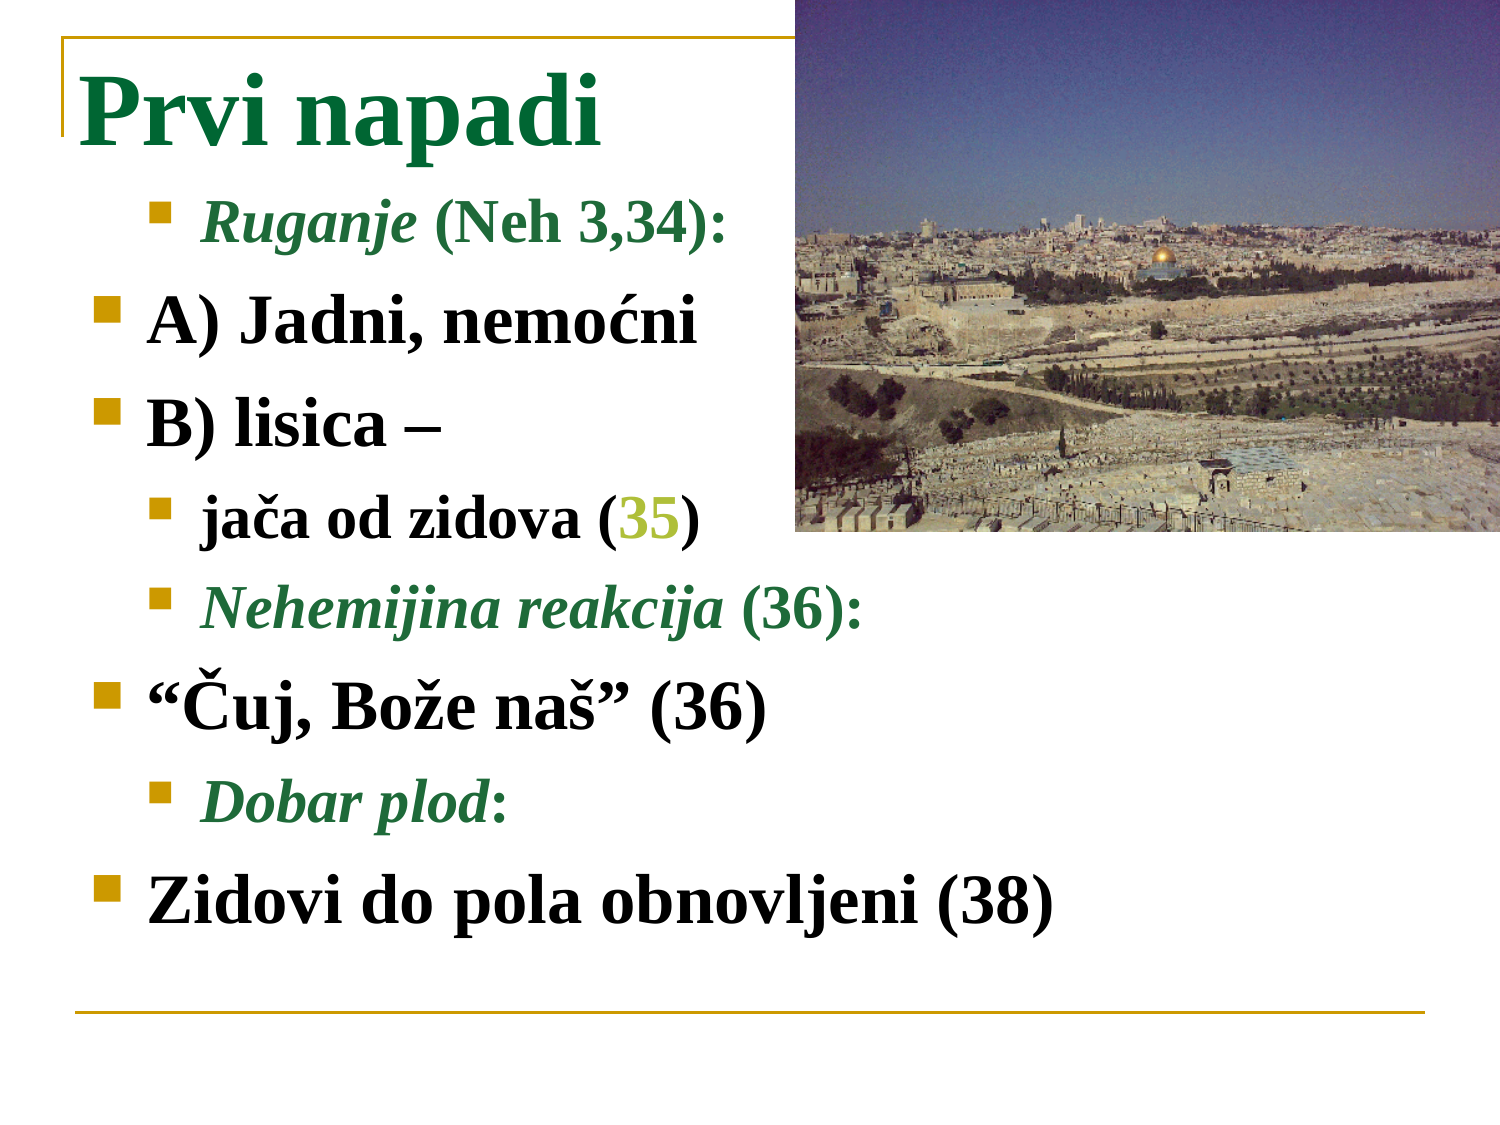

# Prvi napadi
Ruganje (Neh 3,34):
A) Jadni, nemoćni
B) lisica –
jača od zidova (35)
Nehemijina reakcija (36):
“Čuj, Bože naš” (36)
Dobar plod:
Zidovi do pola obnovljeni (38)